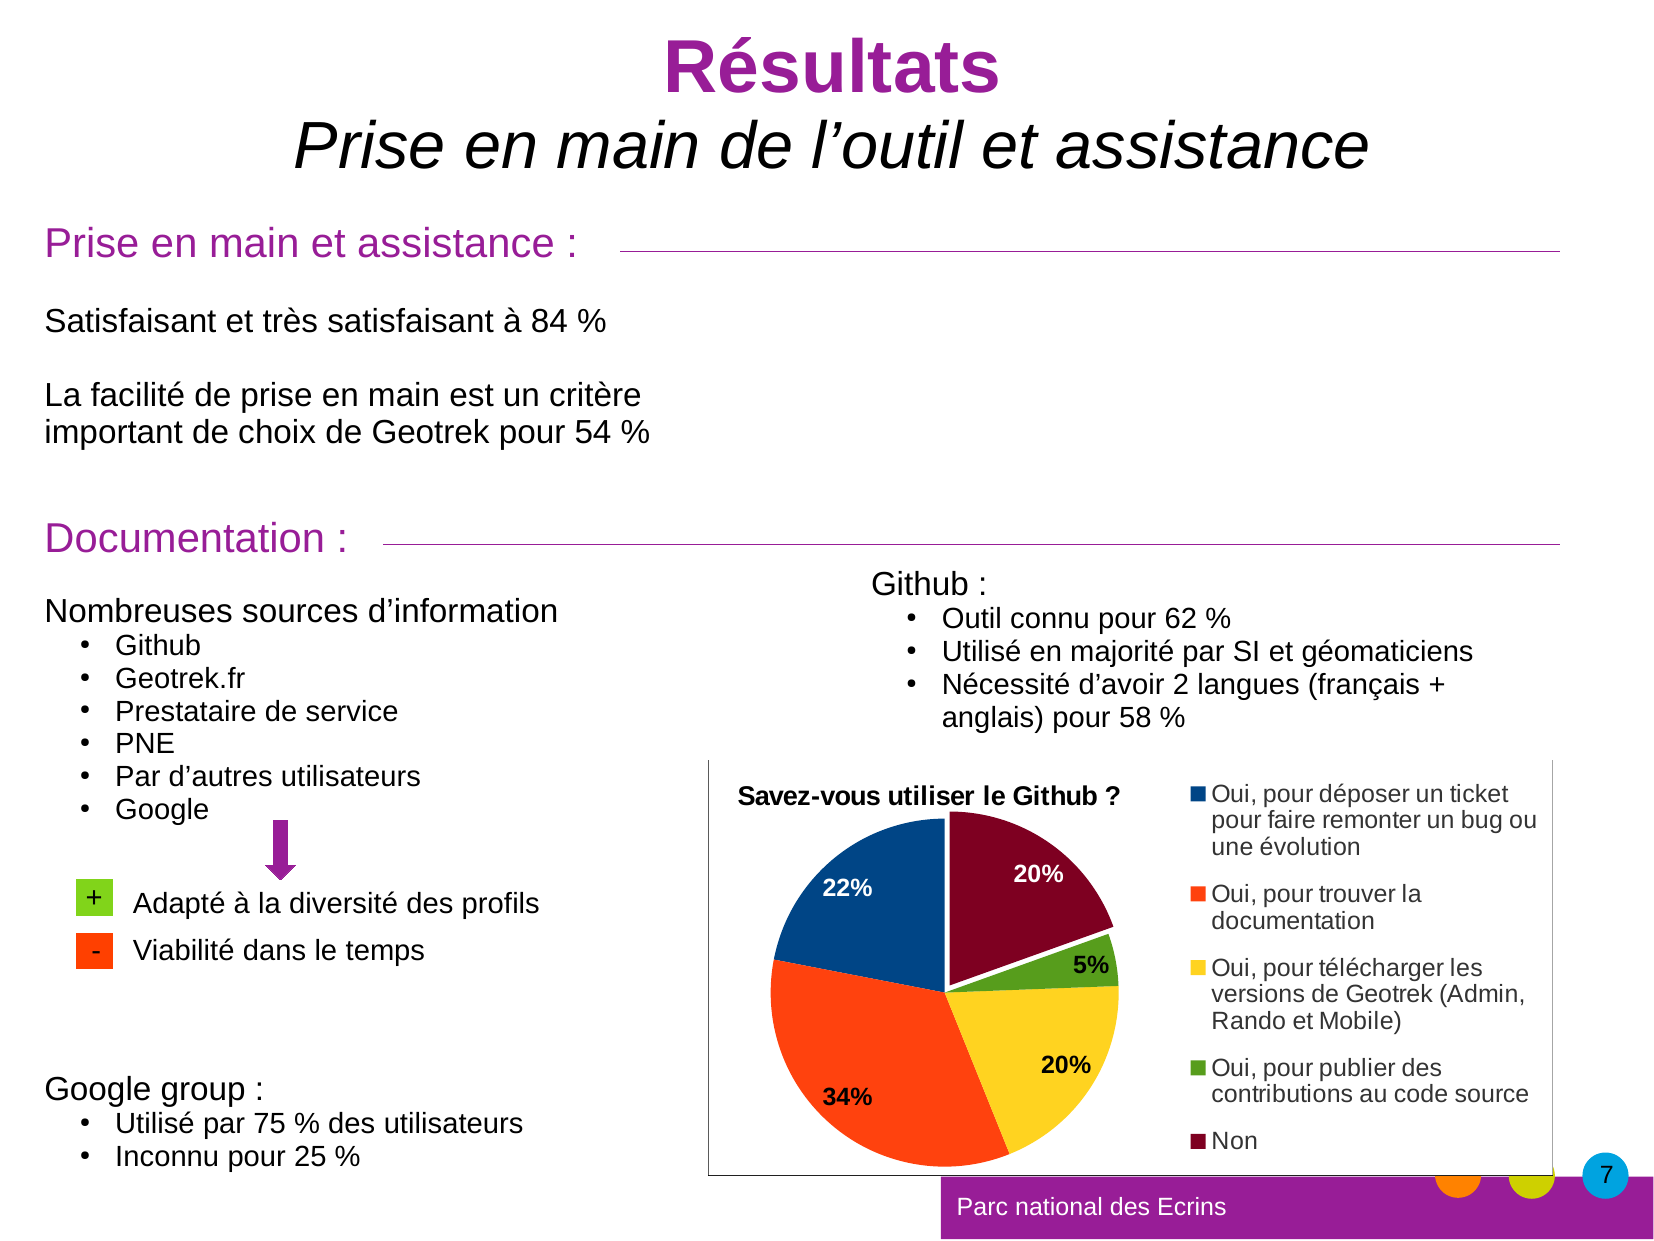

# Résultats Prise en main de l’outil et assistance
Prise en main et assistance :
Satisfaisant et très satisfaisant à 84 %
La facilité de prise en main est un critère important de choix de Geotrek pour 54 %
Documentation :
Github :
Outil connu pour 62 %
Utilisé en majorité par SI et géomaticiens
Nécessité d’avoir 2 langues (français + anglais) pour 58 %
Nombreuses sources d’information
Github
Geotrek.fr
Prestataire de service
PNE
Par d’autres utilisateurs
Google
### Chart: Savez-vous utiliser le Github ?
| Category | Ligne 44 |
|---|---|
| Oui, pour déposer un ticket pour faire remonter un bug ou une évolution | 9.0 |
| Oui, pour trouver la documentation | 14.0 |
| Oui, pour télécharger les versions de Geotrek (Admin, Rando et Mobile) | 8.0 |
| Oui, pour publier des contributions au code source | 2.0 |
| Non | 8.0 |
+
Adapté à la diversité des profils
Viabilité dans le temps
-
Google group :
Utilisé par 75 % des utilisateurs
Inconnu pour 25 %